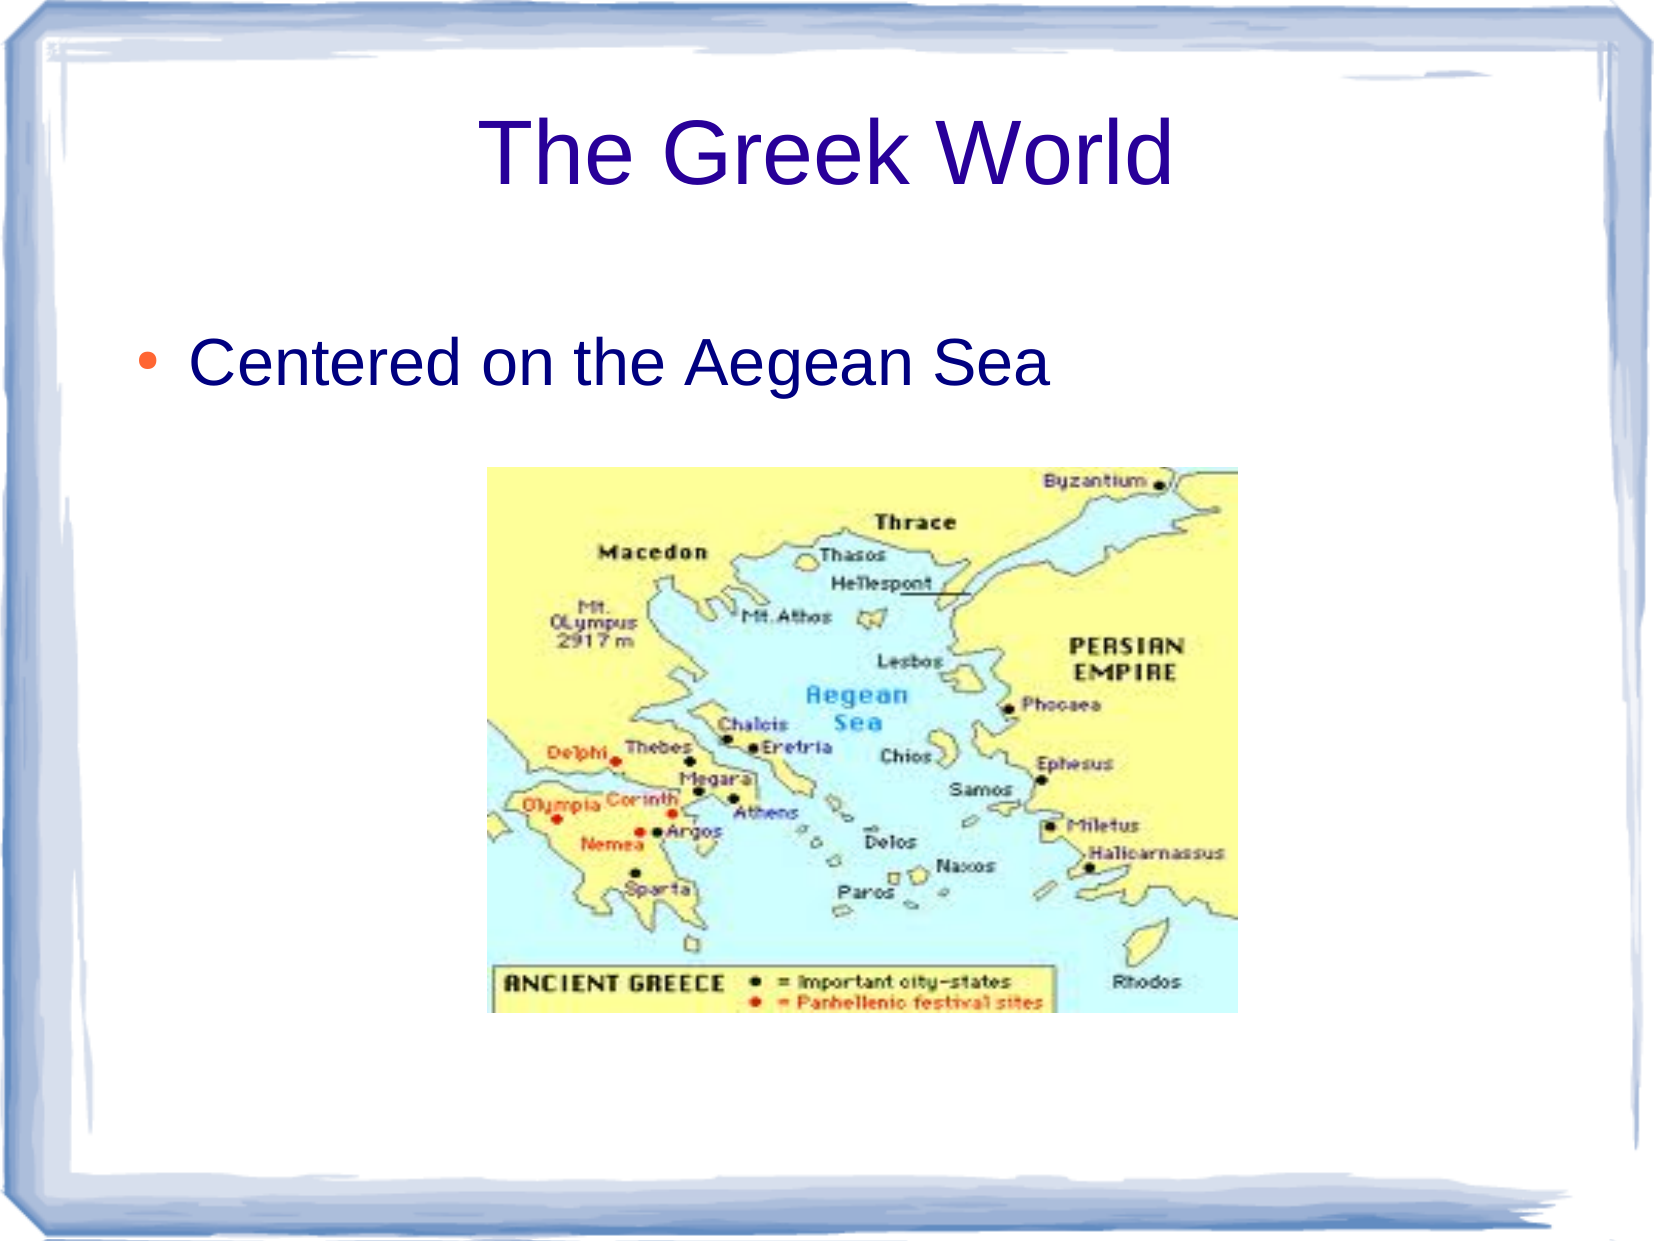

# The Greek World
Centered on the Aegean Sea